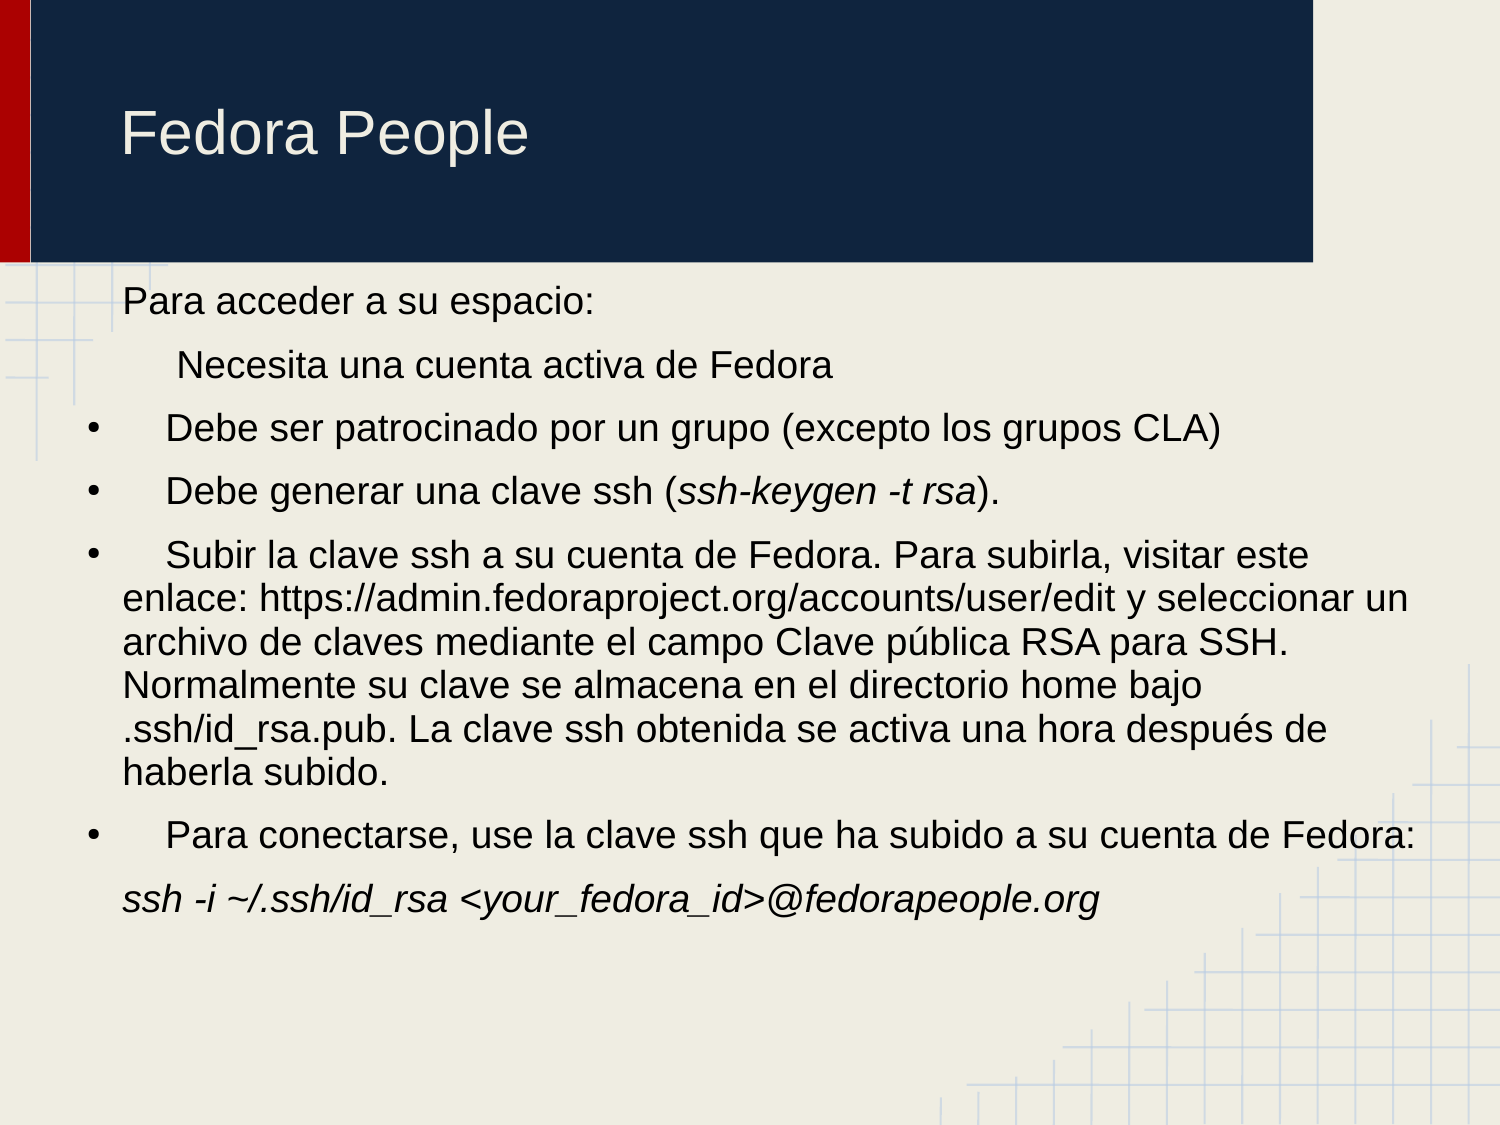

# Fedora People
Para acceder a su espacio:
 Necesita una cuenta activa de Fedora
 Debe ser patrocinado por un grupo (excepto los grupos CLA)
 Debe generar una clave ssh (ssh-keygen -t rsa).
 Subir la clave ssh a su cuenta de Fedora. Para subirla, visitar este enlace: https://admin.fedoraproject.org/accounts/user/edit y seleccionar un archivo de claves mediante el campo Clave pública RSA para SSH. Normalmente su clave se almacena en el directorio home bajo .ssh/id_rsa.pub. La clave ssh obtenida se activa una hora después de haberla subido.
 Para conectarse, use la clave ssh que ha subido a su cuenta de Fedora:
ssh -i ~/.ssh/id_rsa <your_fedora_id>@fedorapeople.org